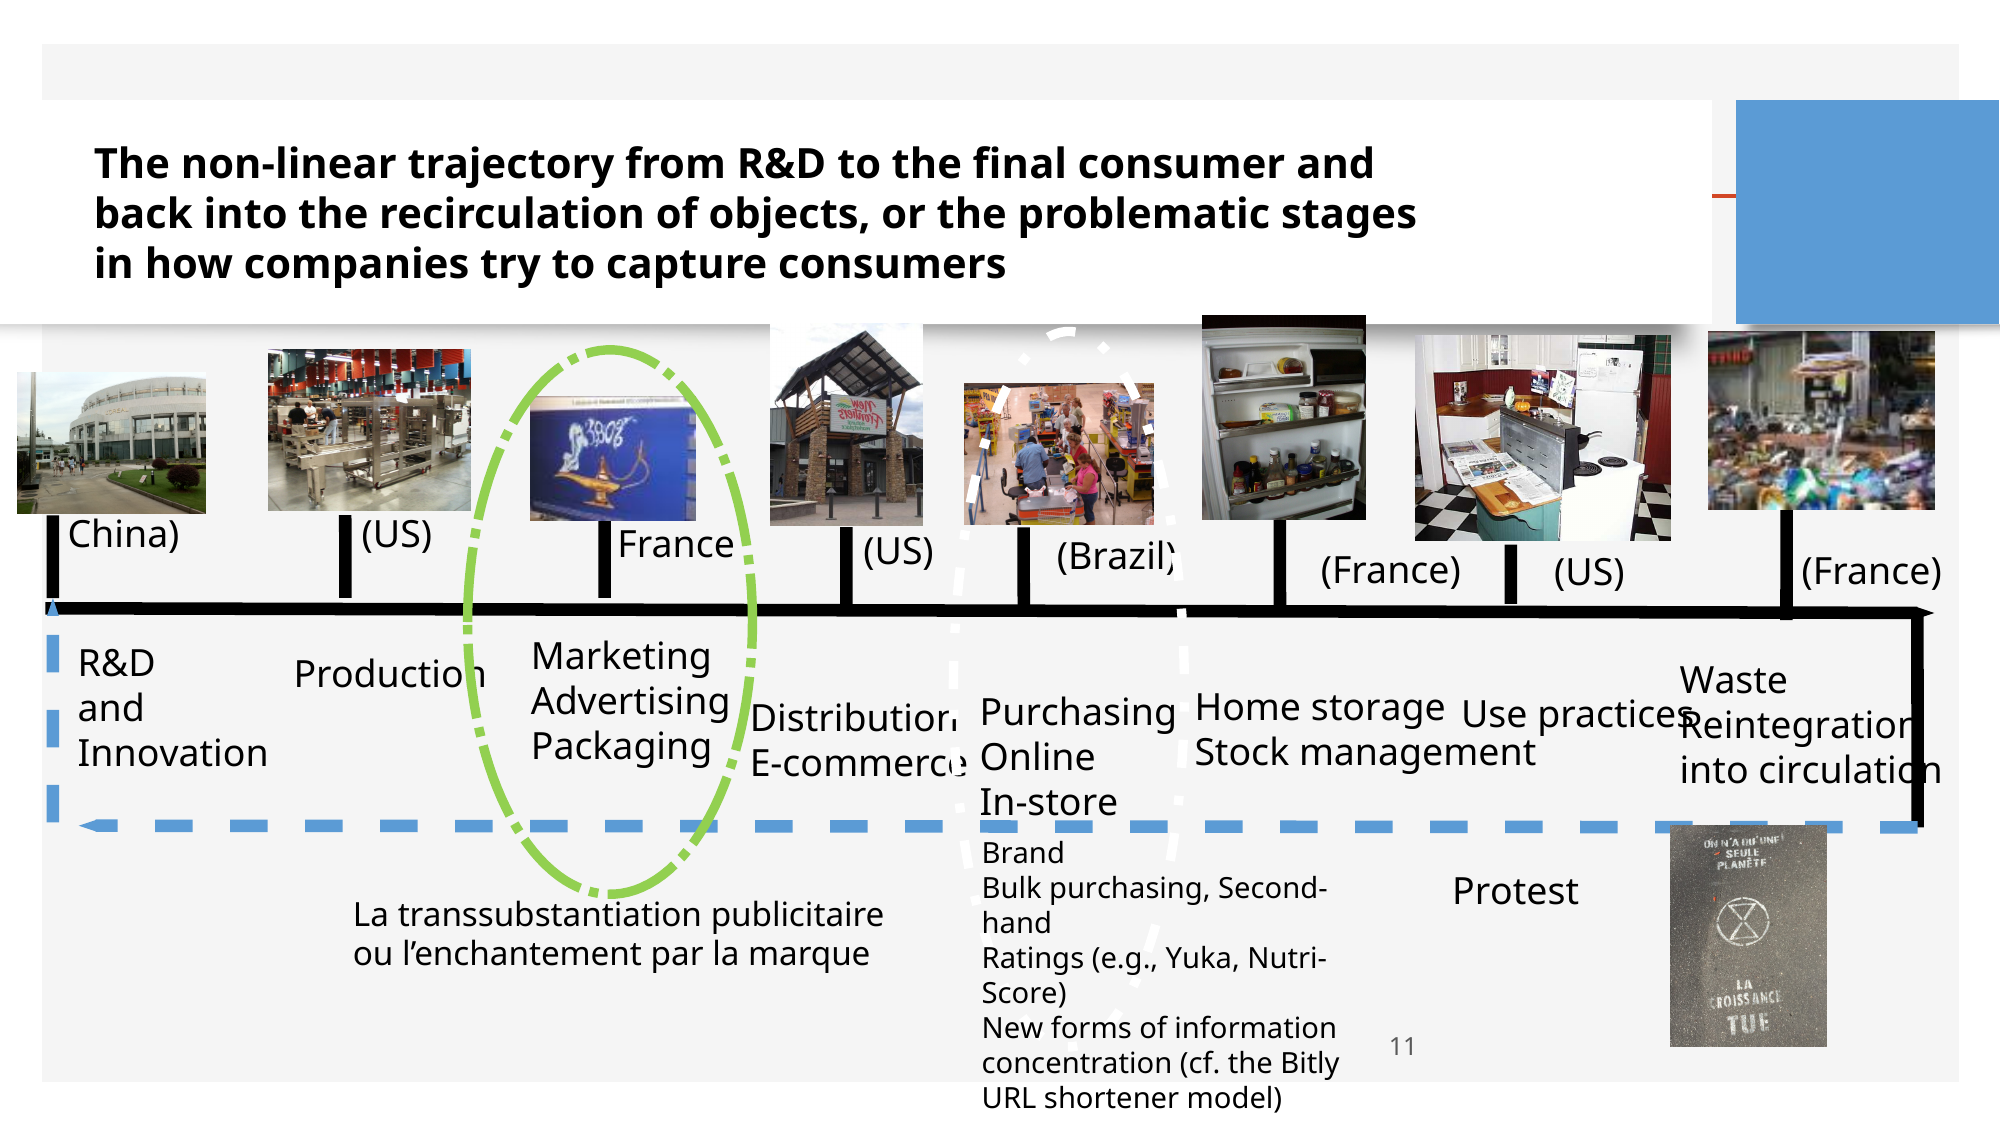

# The non-linear trajectory from R&D to the final consumer and back into the recirculation of objects, or the problematic stages in how companies try to capture consumers
China)
(US)
France
(US)
(Brazil)
(France)
(France)
(US)
Marketing
Advertising
Packaging
R&D
and
Innovation
Production
Waste
Reintegration
into circulation
Home storage
Stock management
Purchasing
Online
In-store
Use practices
Distribution
E-commerce
Brand
Bulk purchasing, Second-hand
Ratings (e.g., Yuka, Nutri-Score)
New forms of information concentration (cf. the Bitly URL shortener model)
Protest
La transsubstantiation publicitaire
ou l’enchantement par la marque